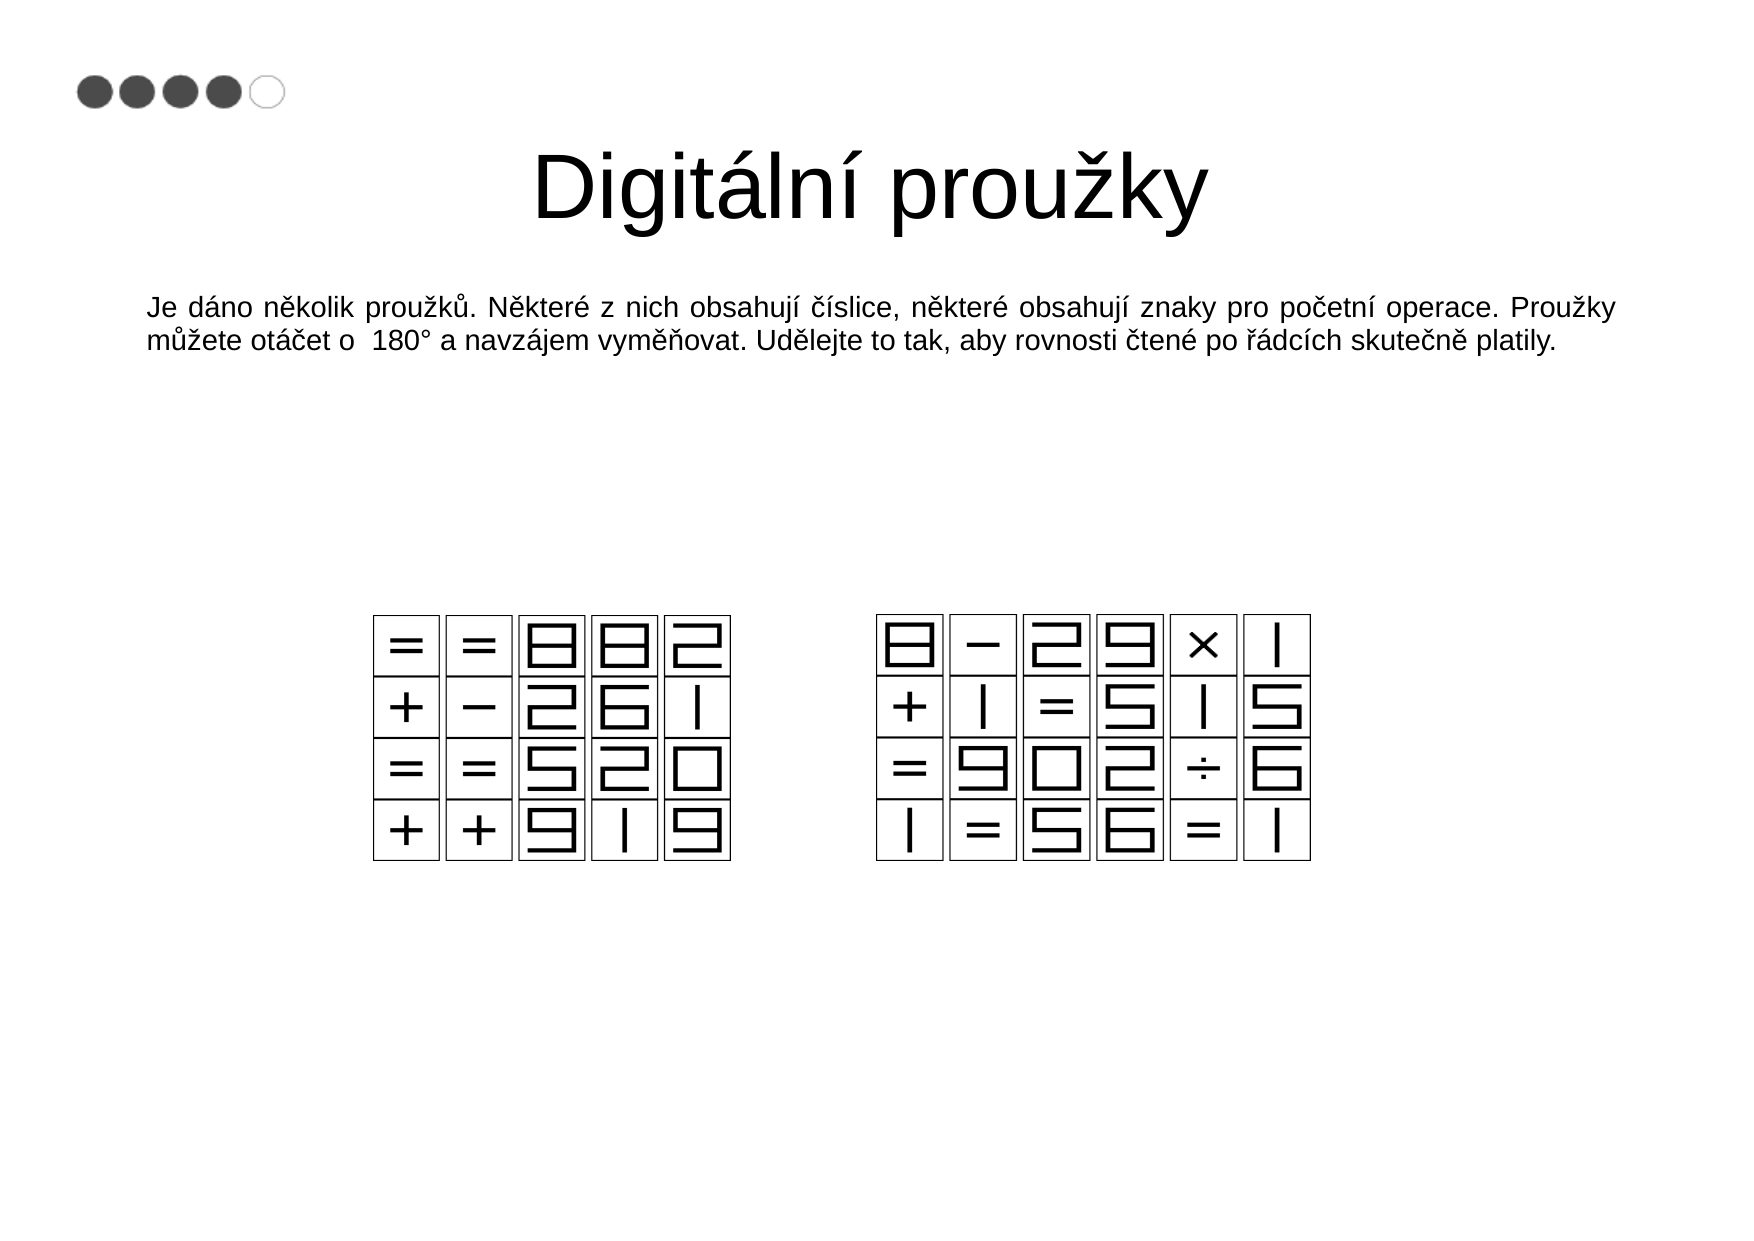

# Digitální proužky
Je dáno několik proužků. Některé z nich obsahují číslice, některé obsahují znaky pro početní operace. Proužky můžete otáčet o 180° a navzájem vyměňovat. Udělejte to tak, aby rovnosti čtené po řádcích skutečně platily.